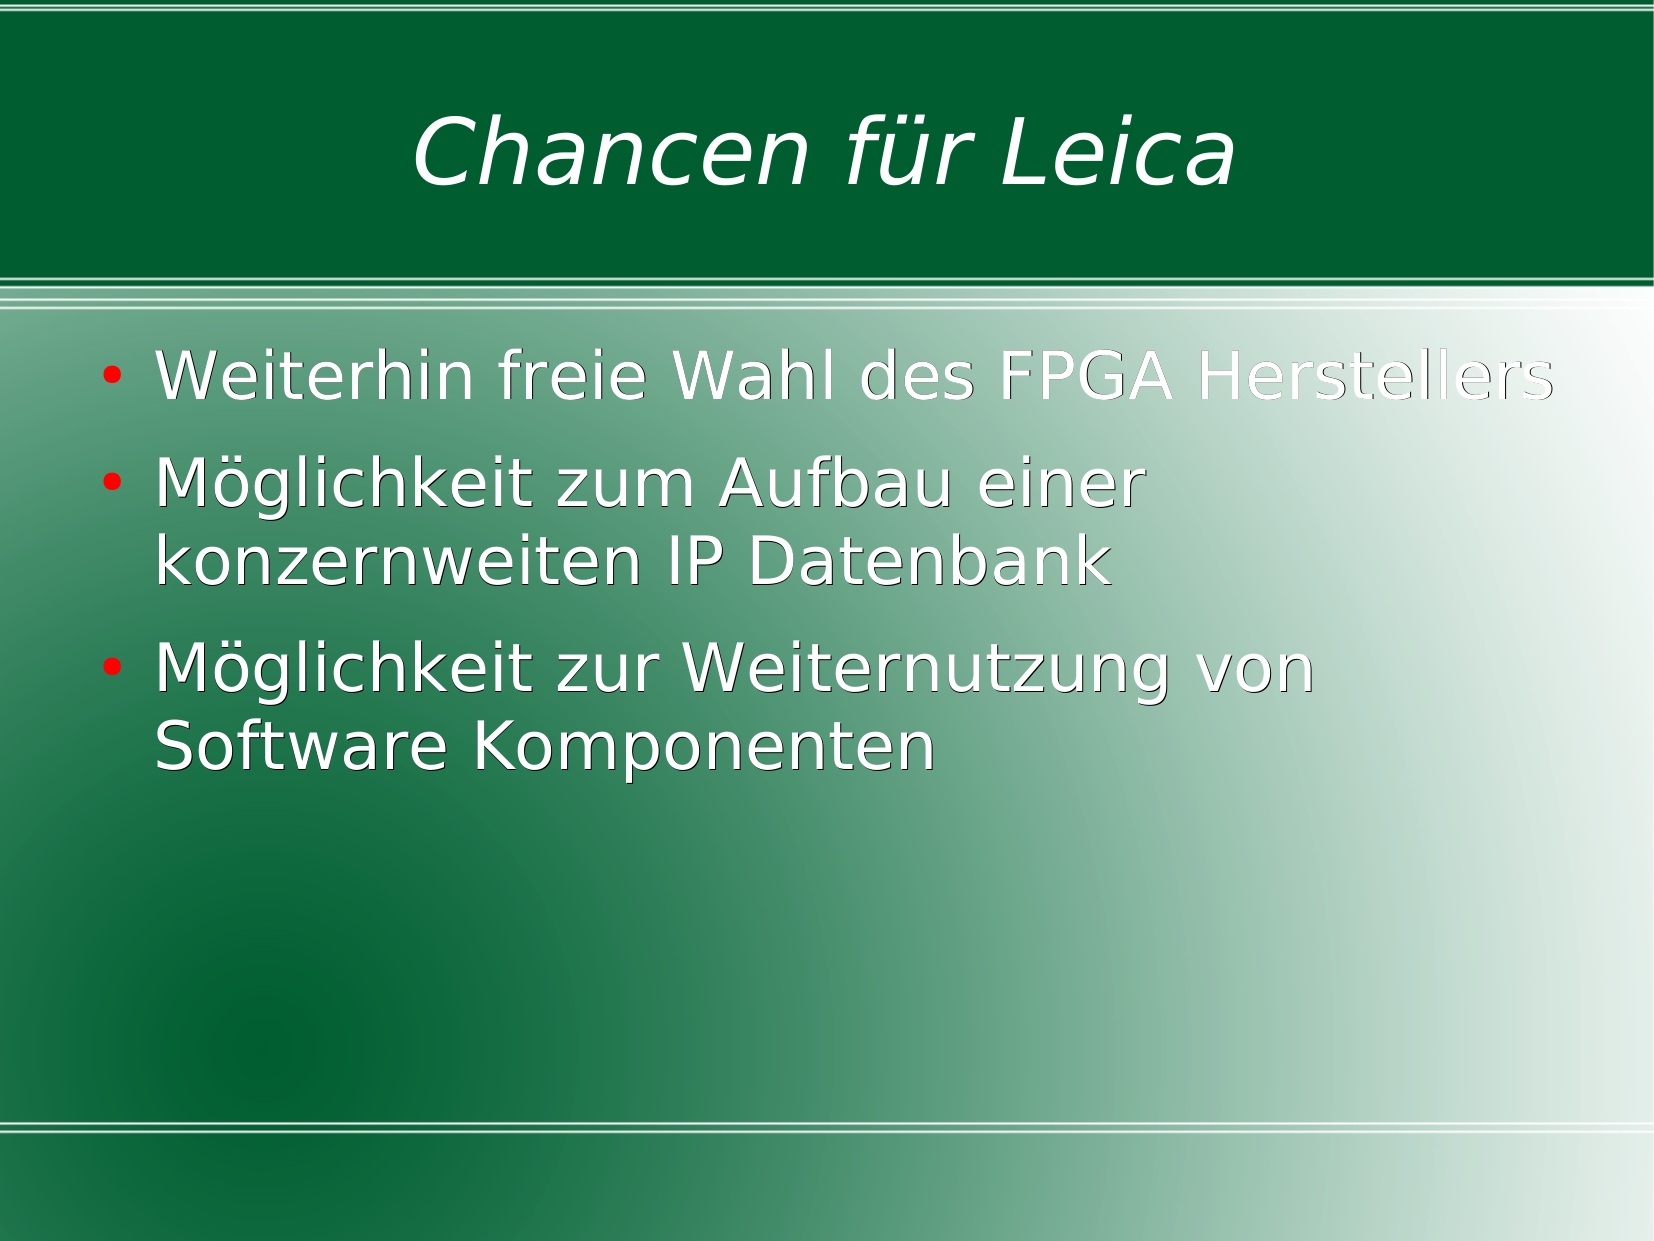

# Chancen für Leica
Weiterhin freie Wahl des FPGA Herstellers
Möglichkeit zum Aufbau einer konzernweiten IP Datenbank
Möglichkeit zur Weiternutzung von Software Komponenten